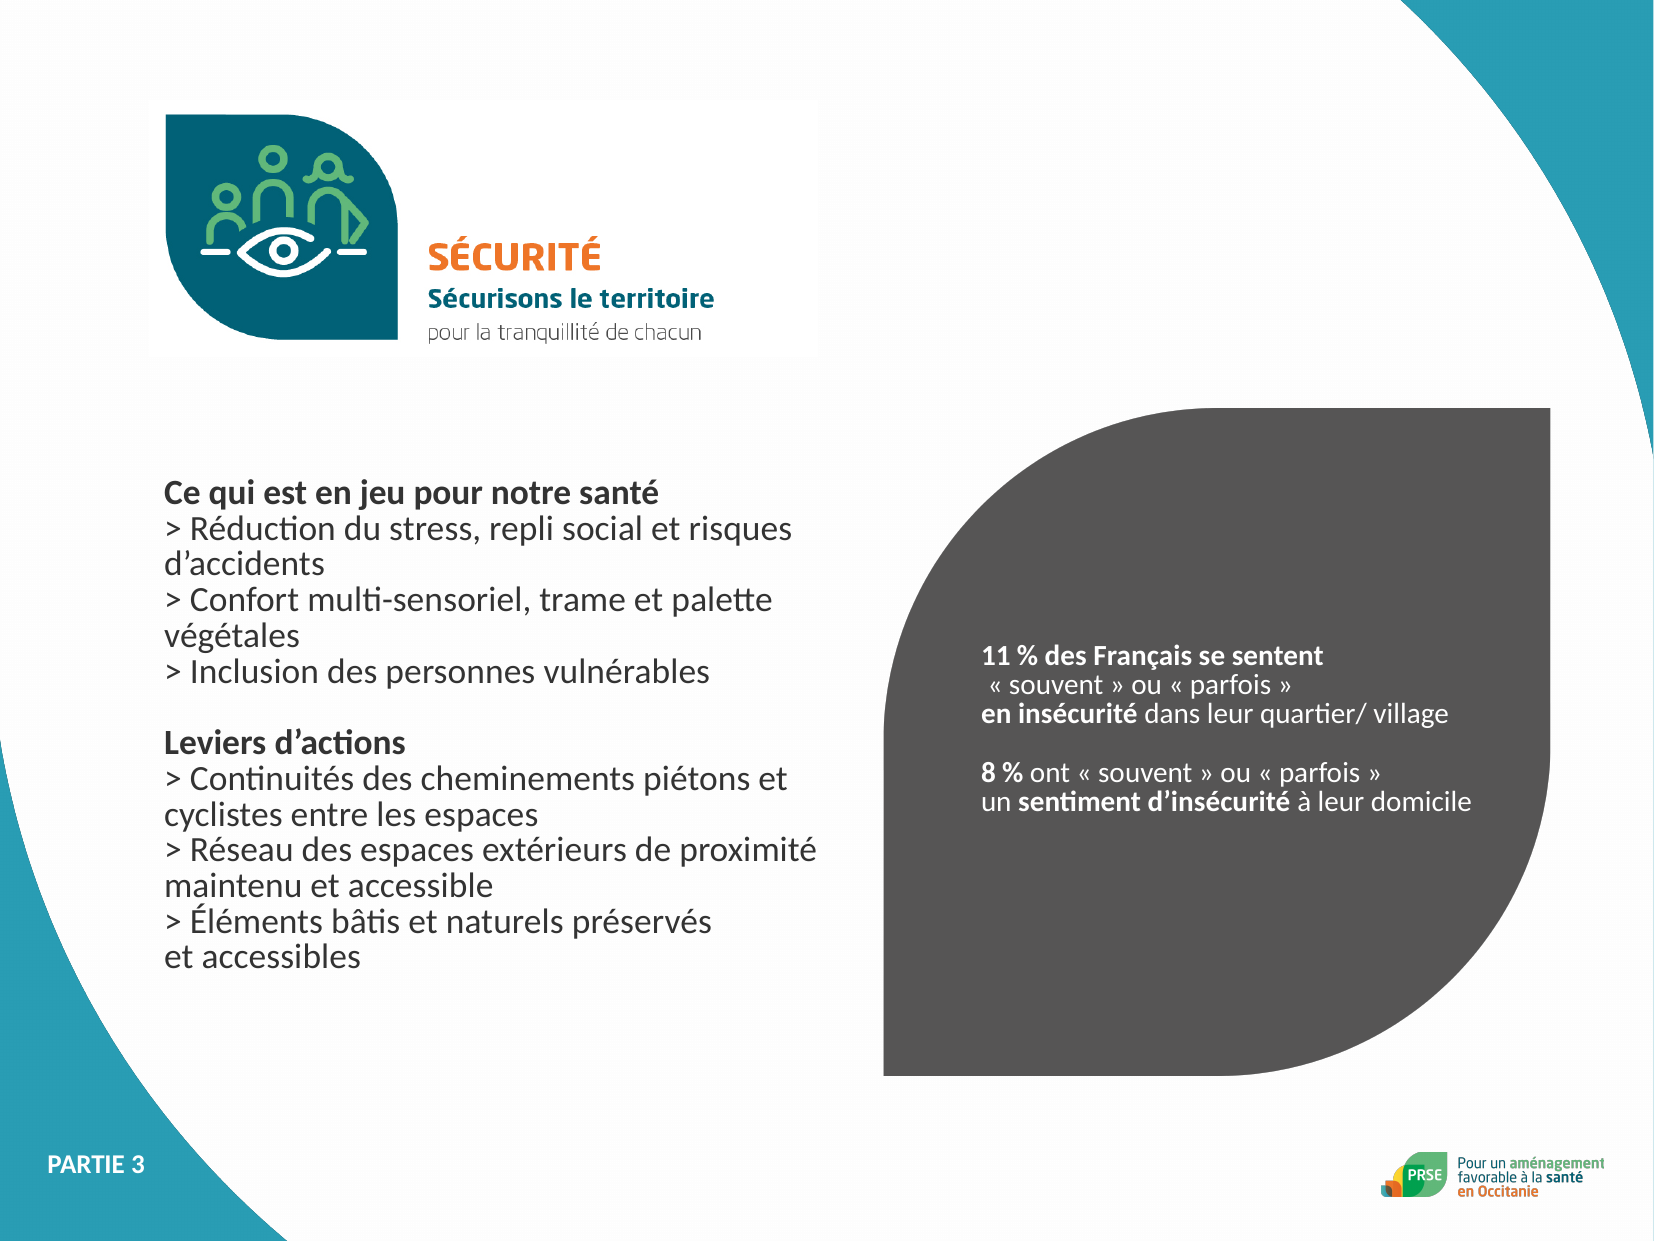

Ce qui est en jeu pour notre santé
> Réduction du stress, repli social et risques
d’accidents
> Confort multi-sensoriel, trame et palette
végétales
> Inclusion des personnes vulnérables
Leviers d’actions
> Continuités des cheminements piétons et
cyclistes entre les espaces
> Réseau des espaces extérieurs de proximité
maintenu et accessible
> Éléments bâtis et naturels préservés
et accessibles
11 % des Français se sentent
 « souvent » ou « parfois »
en insécurité dans leur quartier/ village
8 % ont « souvent » ou « parfois »
un sentiment d’insécurité à leur domicile
PARTIE 3